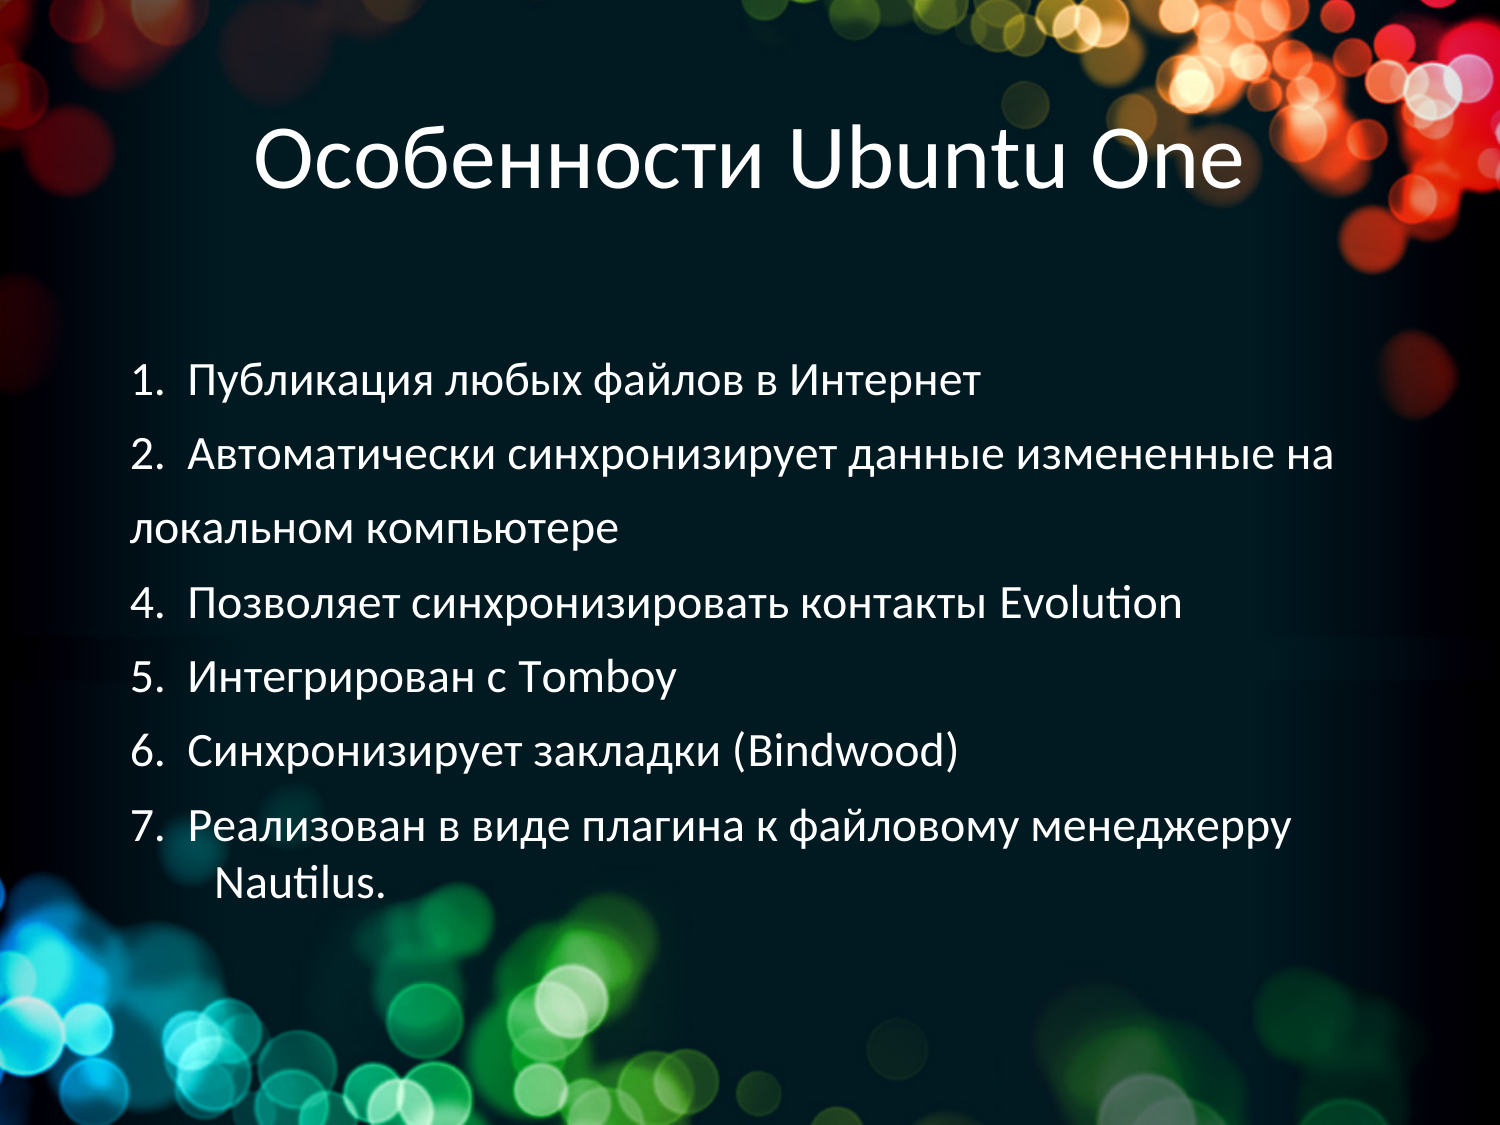

# Особенности Ubuntu One
1. Публикация любых файлов в Интернет
2. Автоматически синхронизирует данные измененные на
локальном компьютере
4. Позволяет синхронизировать контакты Evolution
5. Интегрирован с Tomboy
6. Синхронизирует закладки (Bindwood)
7. Реализован в виде плагина к файловому менеджерру Nautilus.